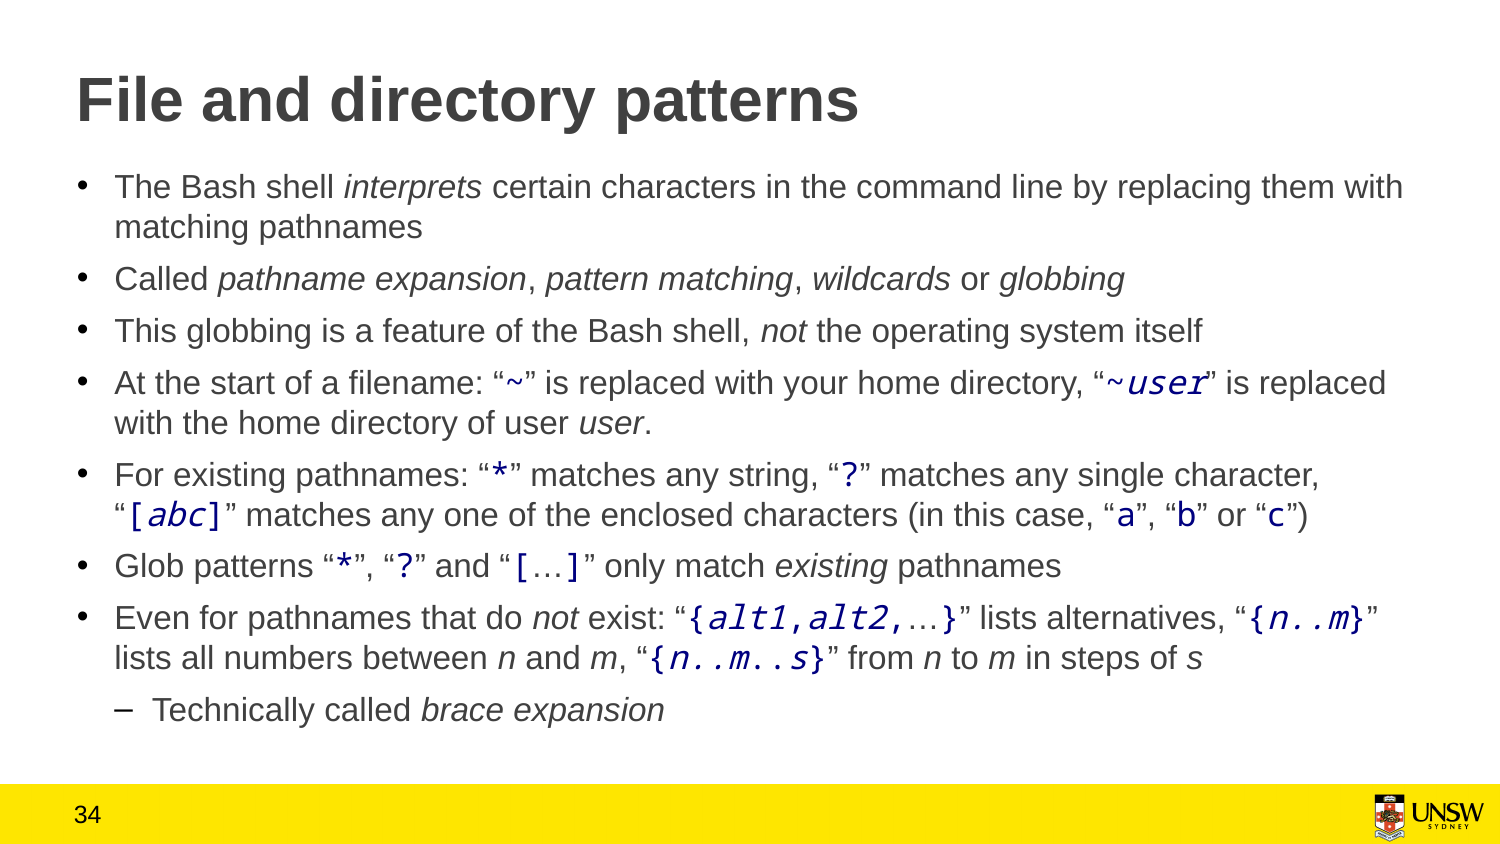

# File and directory patterns
The Bash shell interprets certain characters in the command line by replacing them with matching pathnames
Called pathname expansion, pattern matching, wildcards or globbing
This globbing is a feature of the Bash shell, not the operating system itself
At the start of a filename: “~” is replaced with your home directory, “~user” is replaced with the home directory of user user.
For existing pathnames: “*” matches any string, “?” matches any single character, “[abc]” matches any one of the enclosed characters (in this case, “a”, “b” or “c”)
Glob patterns “*”, “?” and “[…]” only match existing pathnames
Even for pathnames that do not exist: “{alt1,alt2,…}” lists alternatives, “{n..m}” lists all numbers between n and m, “{n..m..s}” from n to m in steps of s
Technically called brace expansion